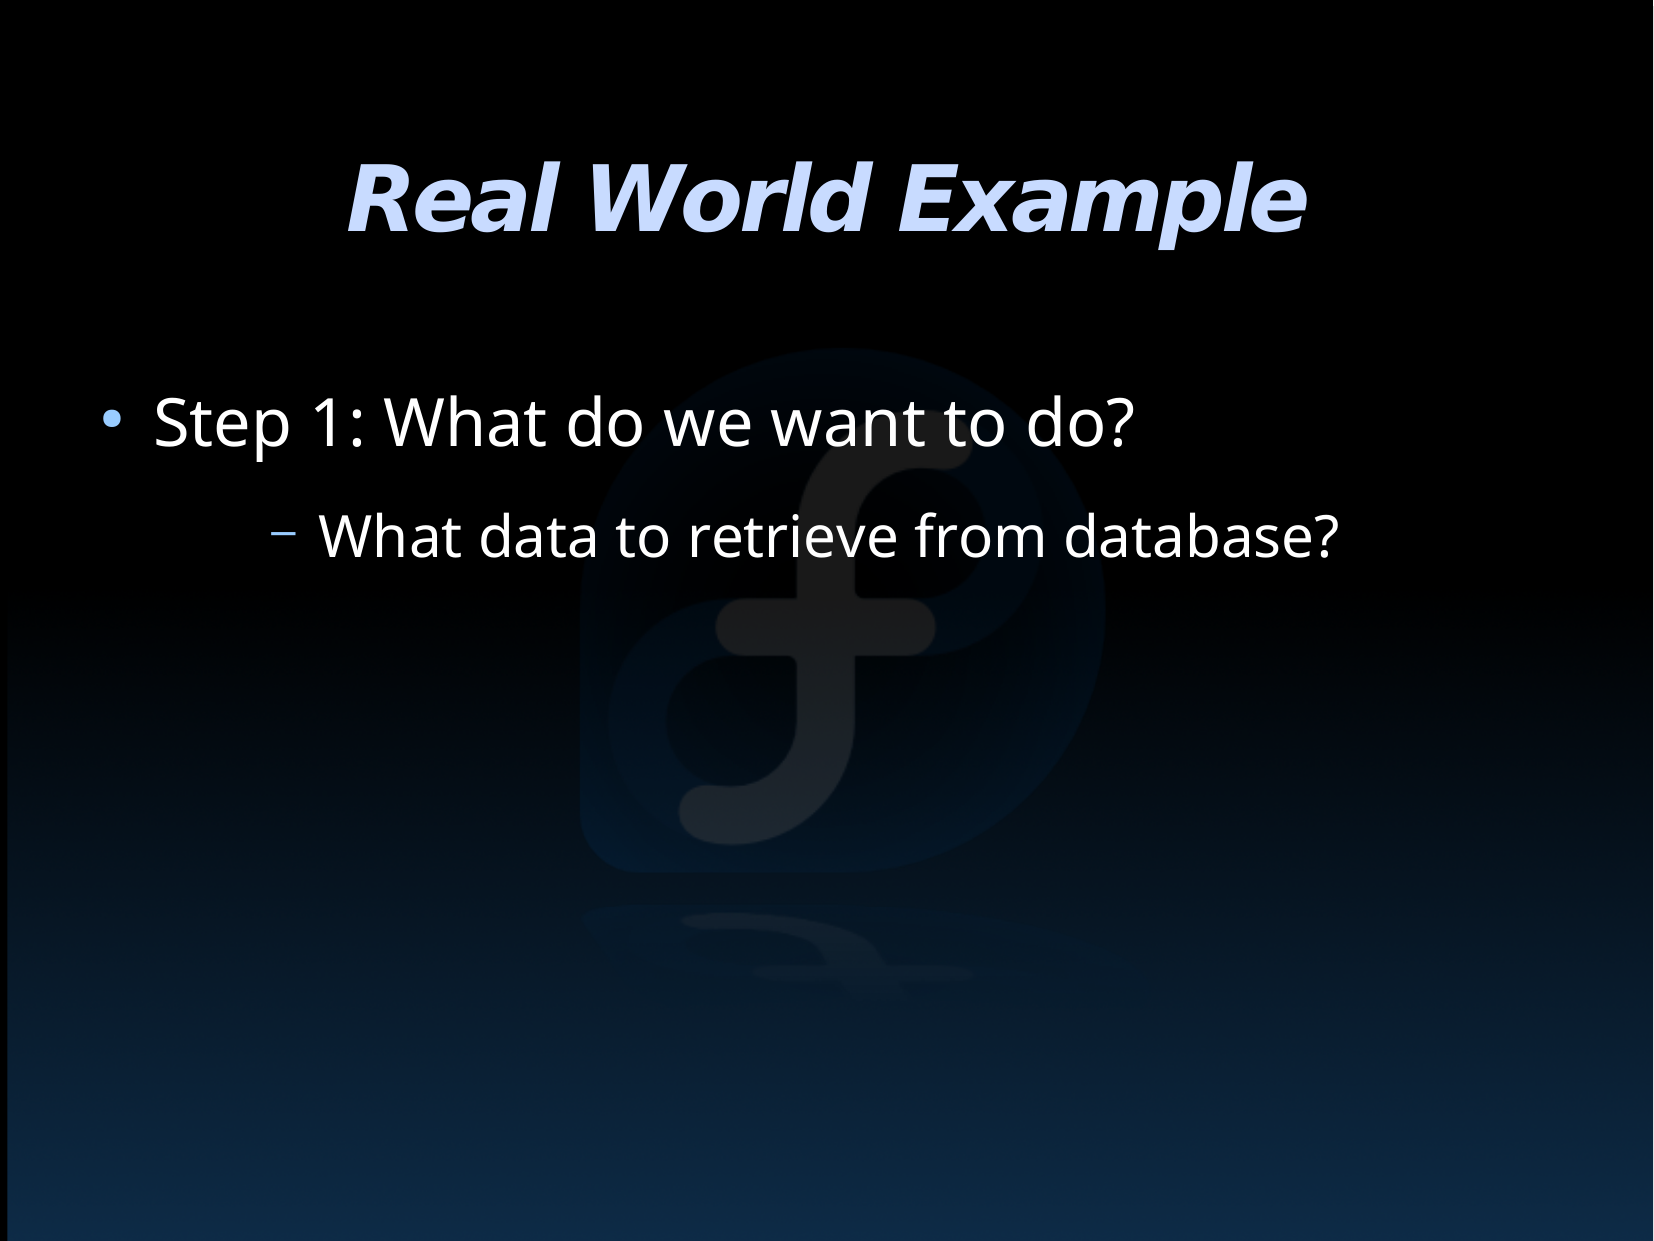

# Real World Example
Step 1: What do we want to do?
What data to retrieve from database?